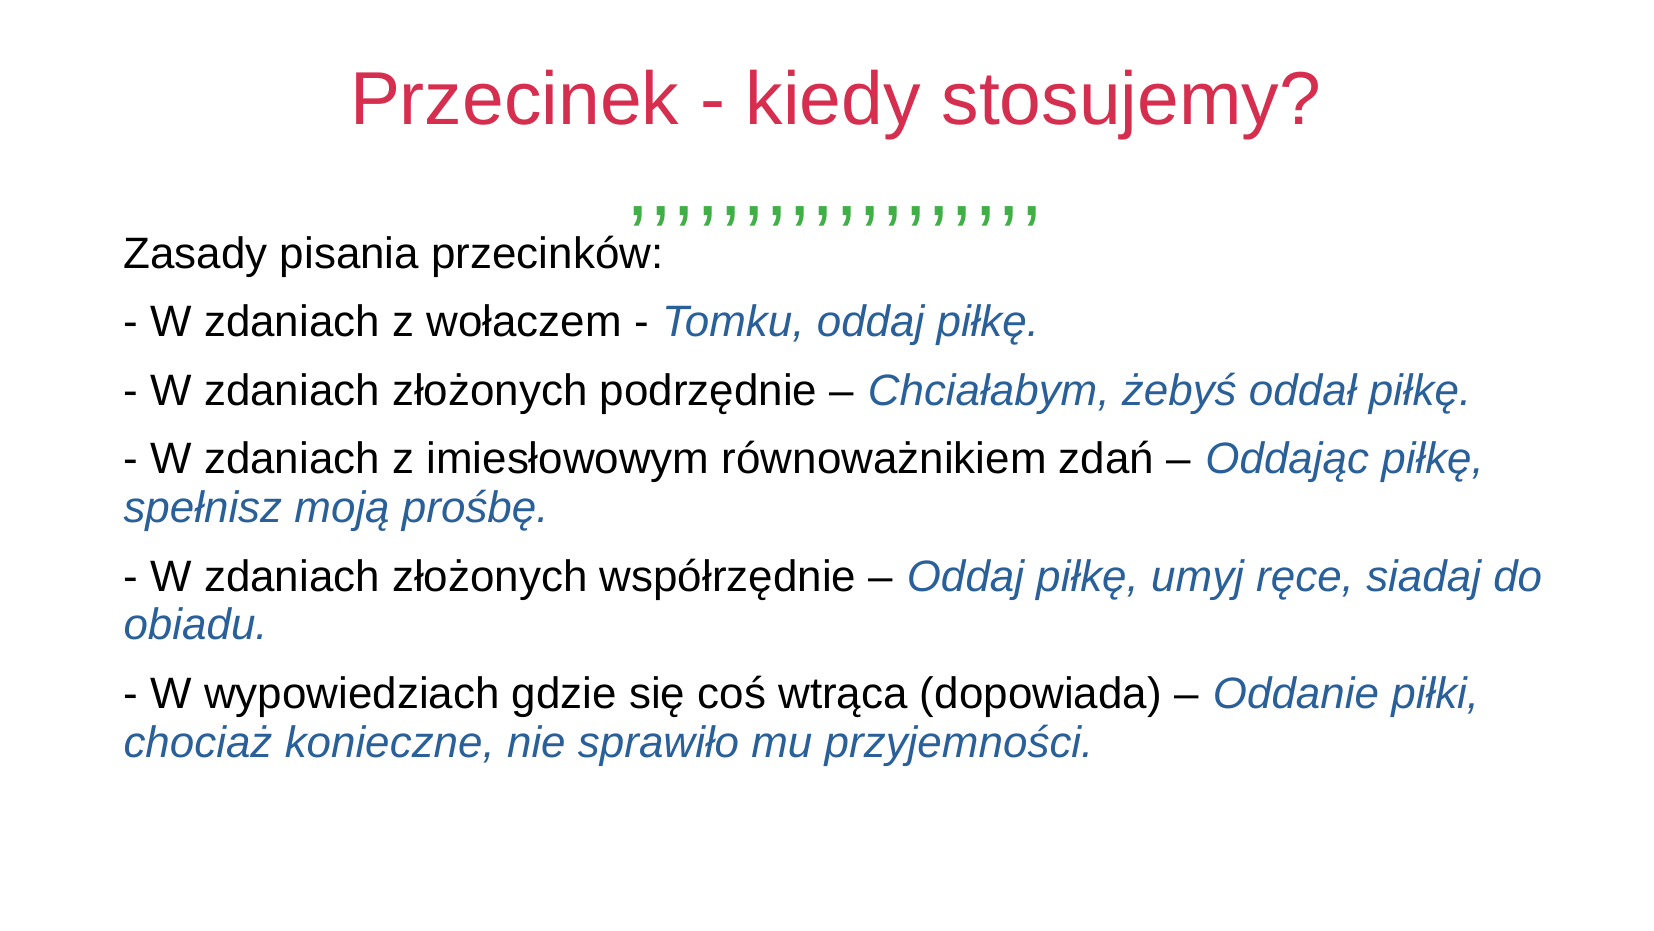

# Przecinek - kiedy stosujemy? ,,,,,,,,,,,,,,,,,,
Zasady pisania przecinków:
- W zdaniach z wołaczem - Tomku, oddaj piłkę.
- W zdaniach złożonych podrzędnie – Chciałabym, żebyś oddał piłkę.
- W zdaniach z imiesłowowym równoważnikiem zdań – Oddając piłkę, spełnisz moją prośbę.
- W zdaniach złożonych współrzędnie – Oddaj piłkę, umyj ręce, siadaj do obiadu.
- W wypowiedziach gdzie się coś wtrąca (dopowiada) – Oddanie piłki, chociaż konieczne, nie sprawiło mu przyjemności.